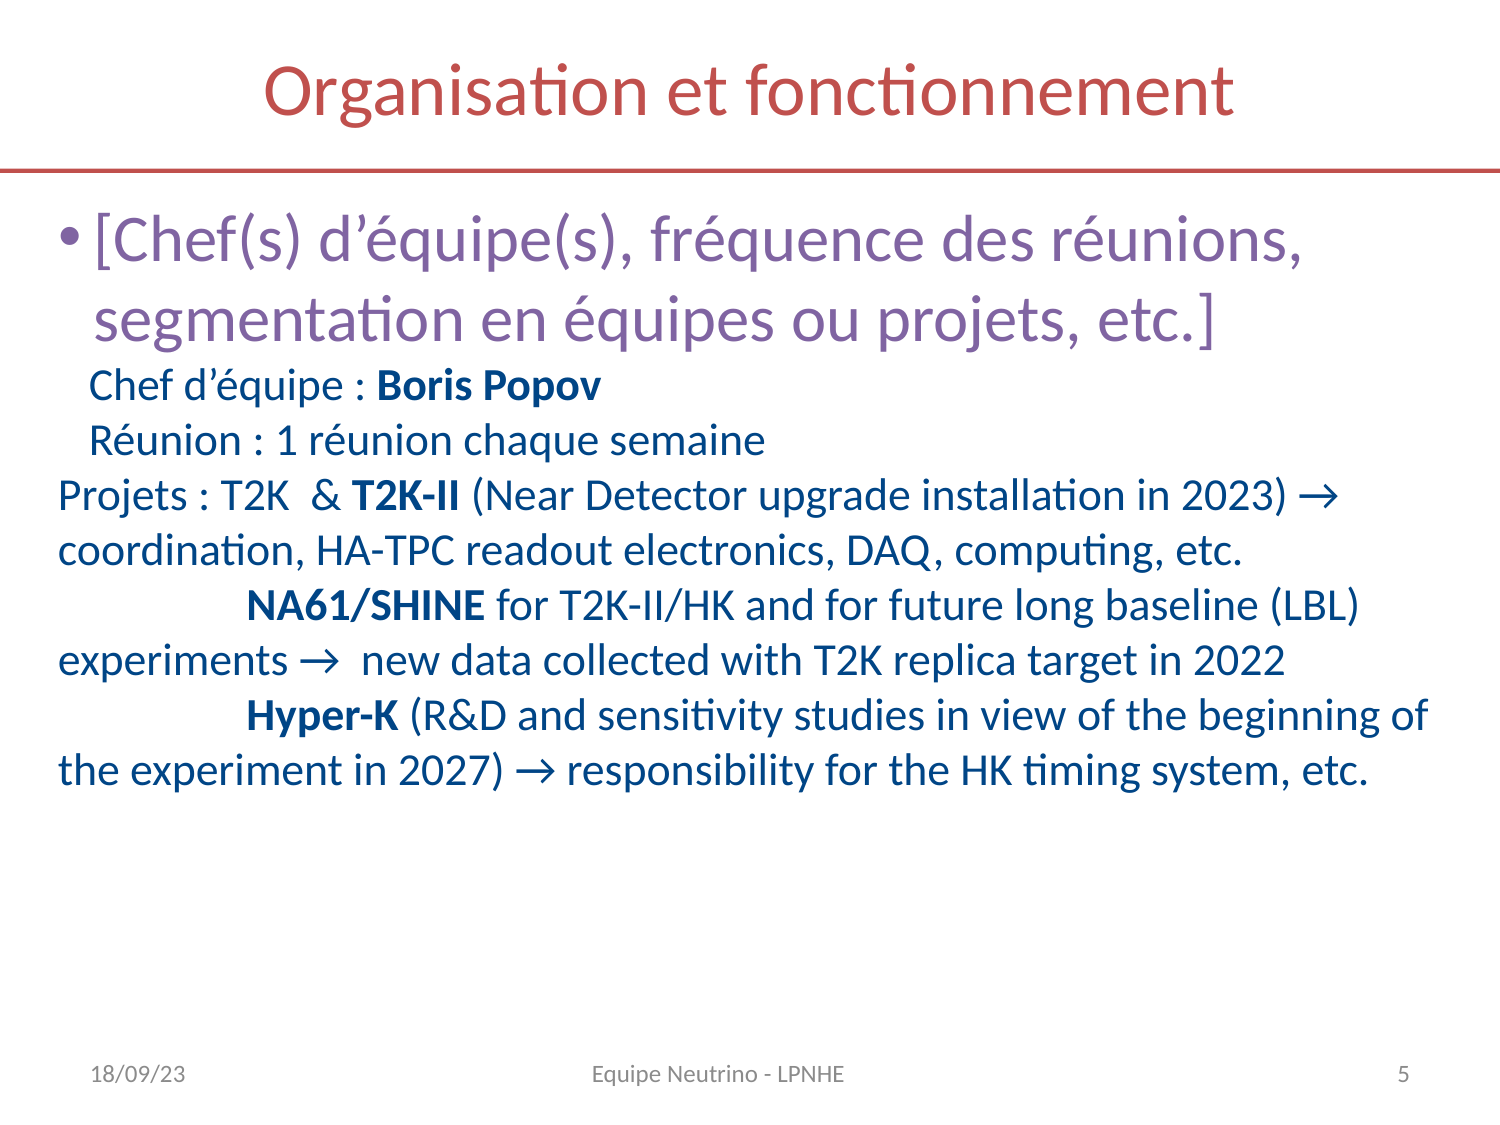

Organisation et fonctionnement
[Chef(s) d’équipe(s), fréquence des réunions, segmentation en équipes ou projets, etc.]
 Chef d’équipe : Boris Popov
 Réunion : 1 réunion chaque semaine
Projets : T2K & T2K-II (Near Detector upgrade installation in 2023) → coordination, HA-TPC readout electronics, DAQ, computing, etc.
		 NA61/SHINE for T2K-II/HK and for future long baseline (LBL) experiments → new data collected with T2K replica target in 2022
		 Hyper-K (R&D and sensitivity studies in view of the beginning of the experiment in 2027) → responsibility for the HK timing system, etc.
18/09/23
Equipe Neutrino - LPNHE